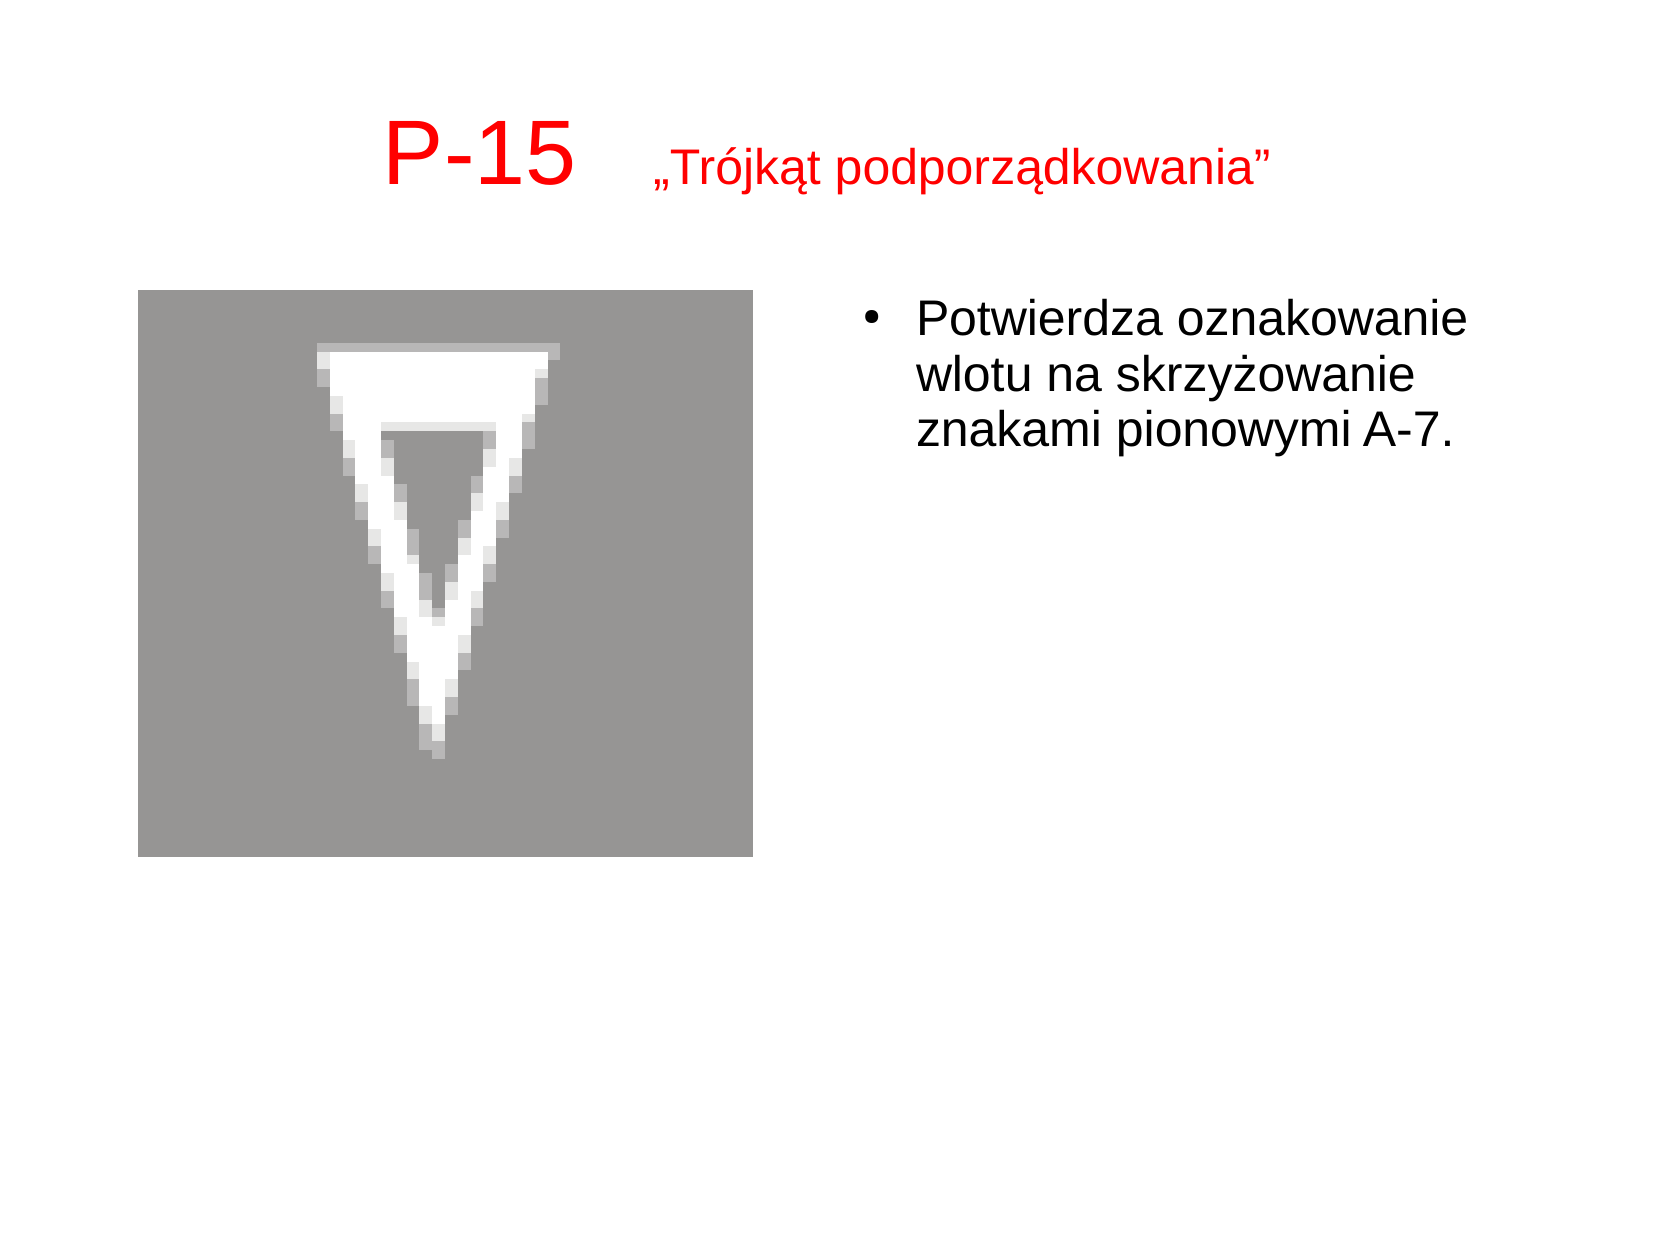

# P-15 „Trójkąt podporządkowania”
Potwierdza oznakowanie wlotu na skrzyżowanie znakami pionowymi A-7.